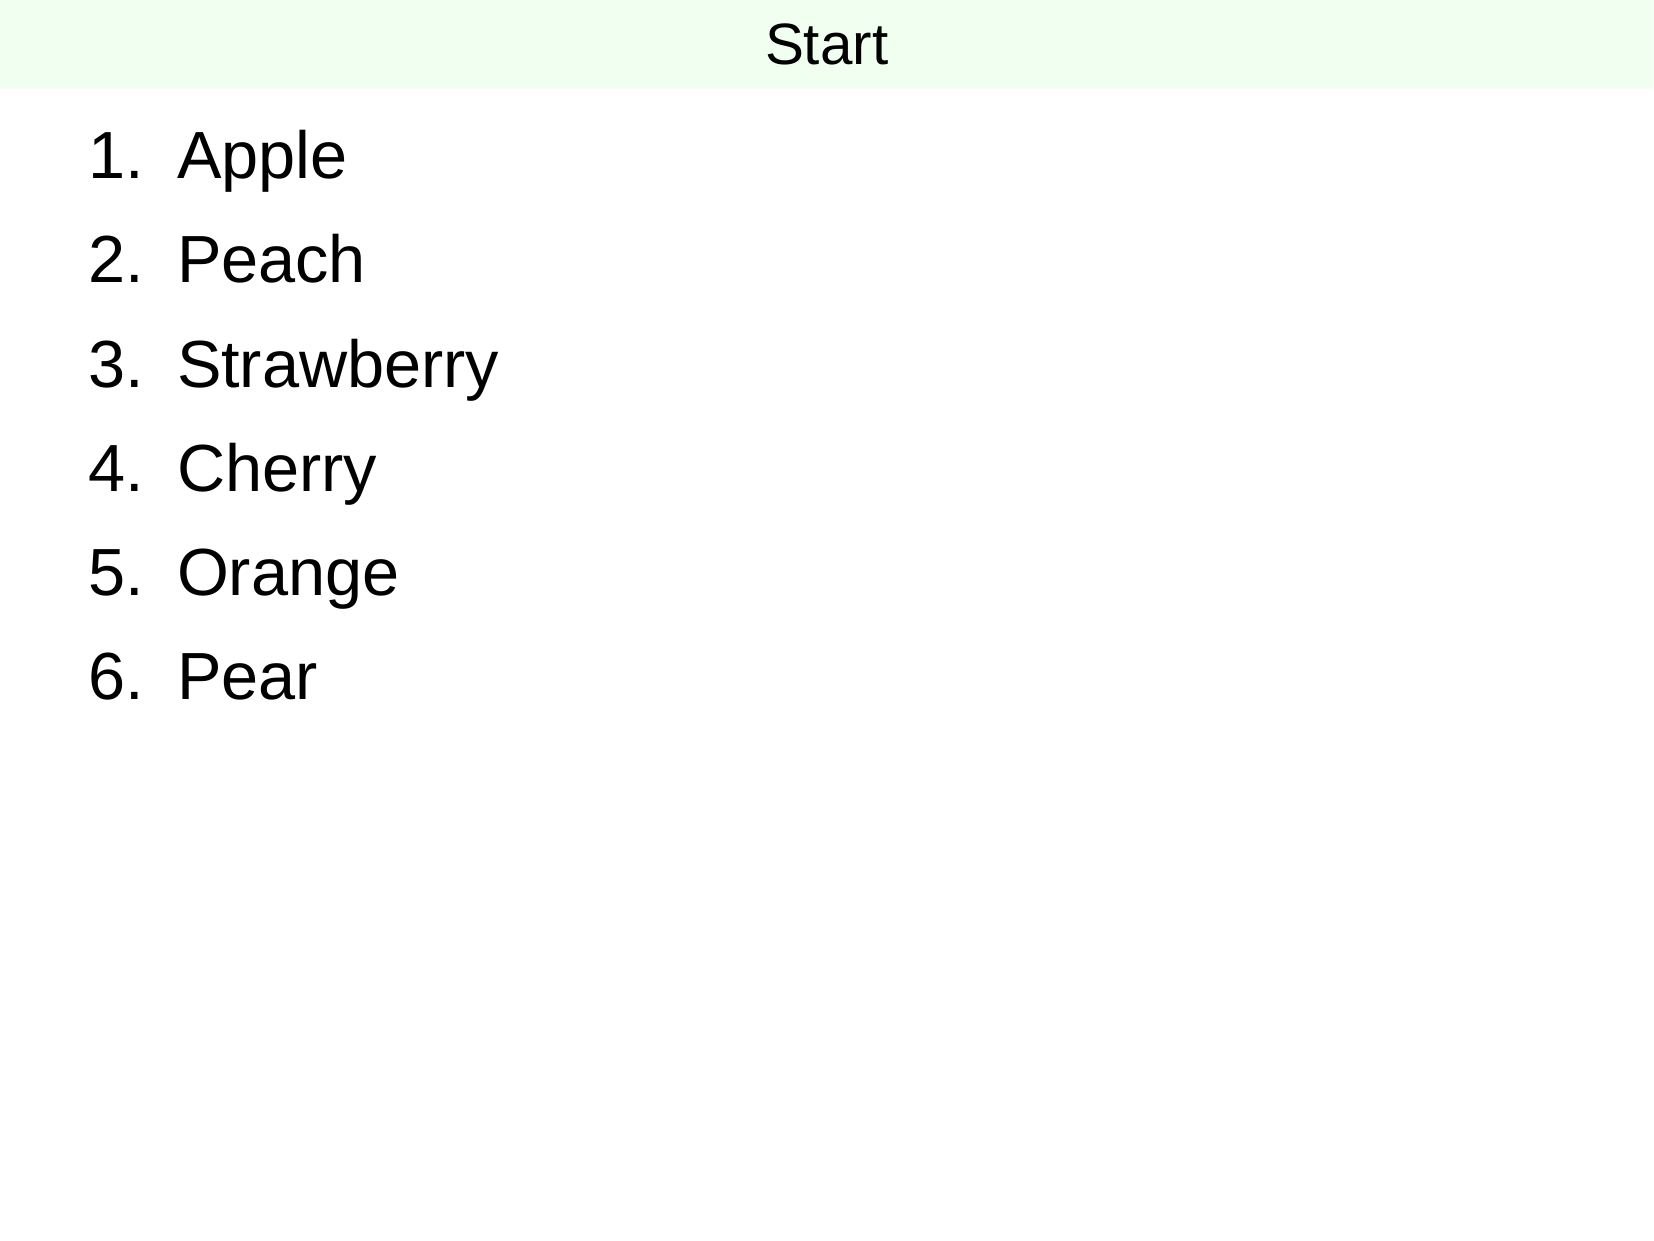

# Start
Apple
Peach
Strawberry
Cherry
Orange
Pear